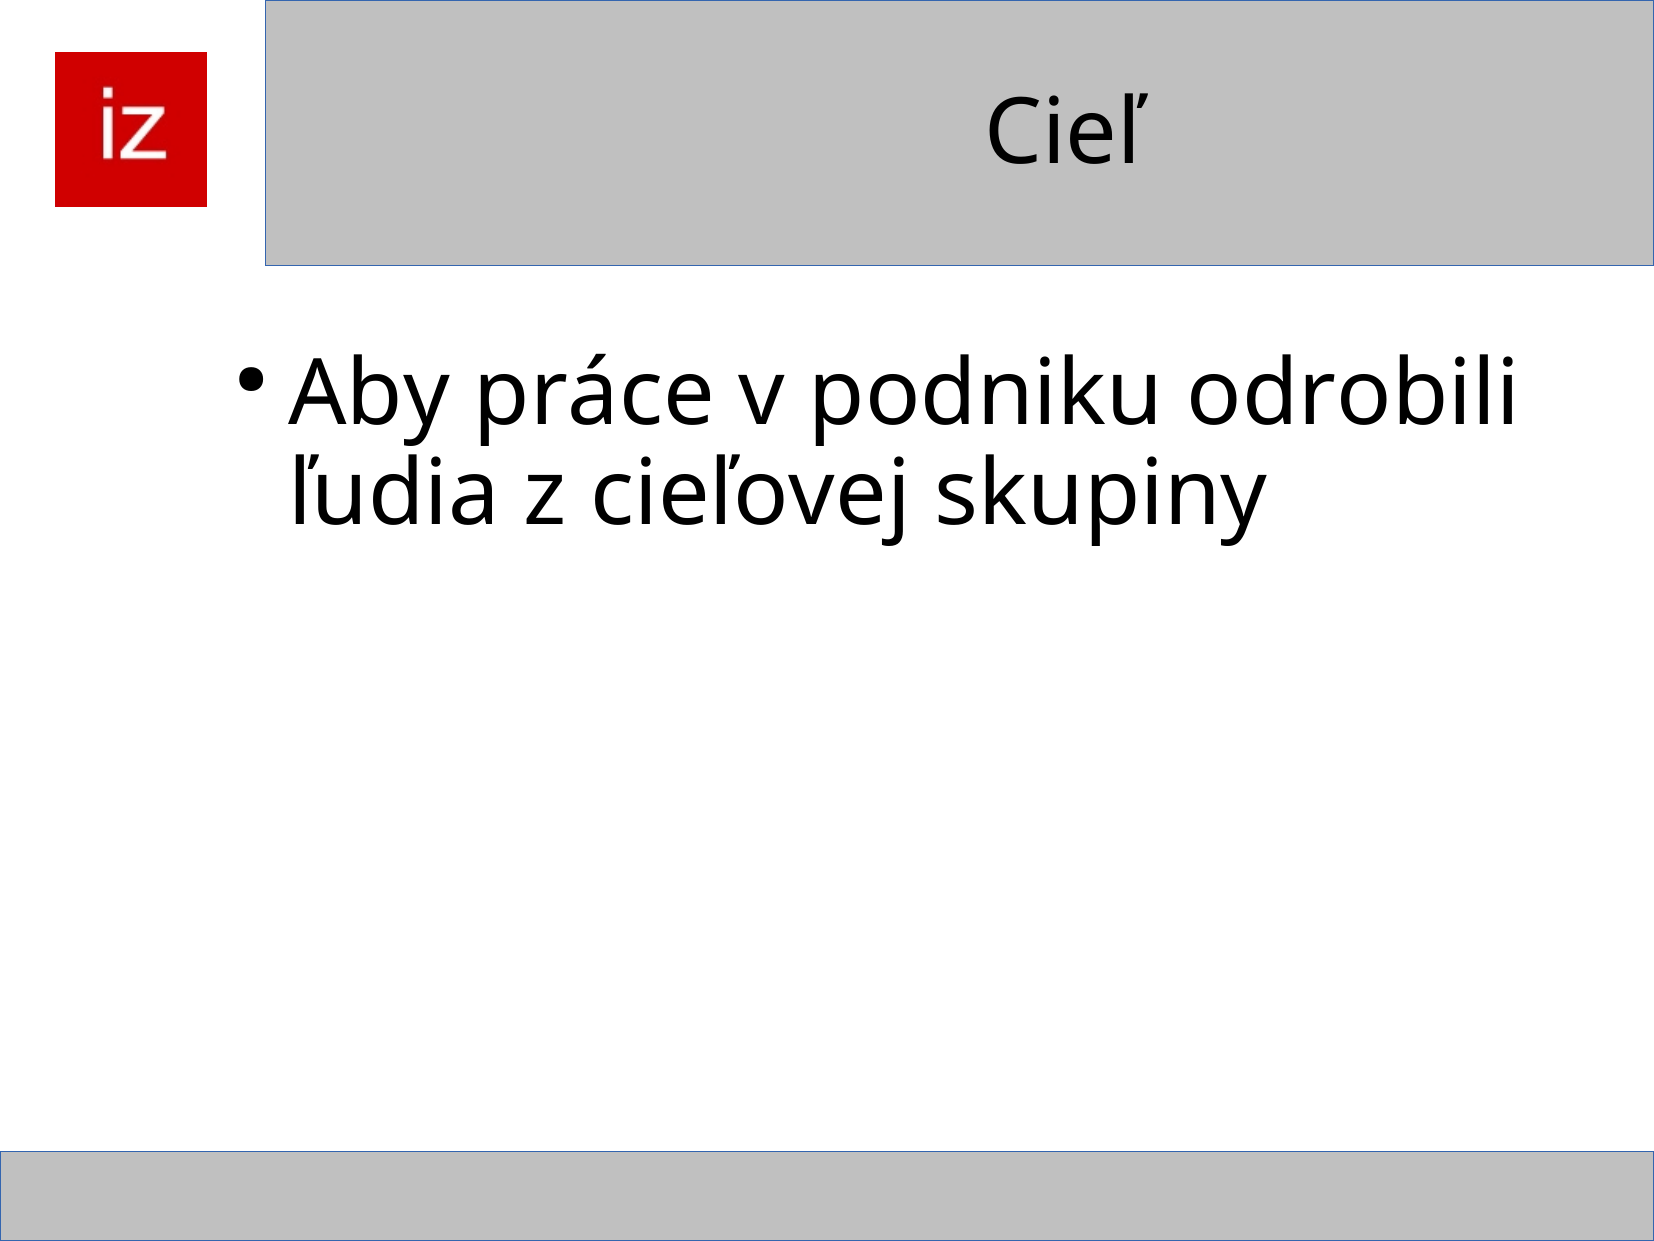

# Cieľ
Aby práce v podniku odrobili ľudia z cieľovej skupiny